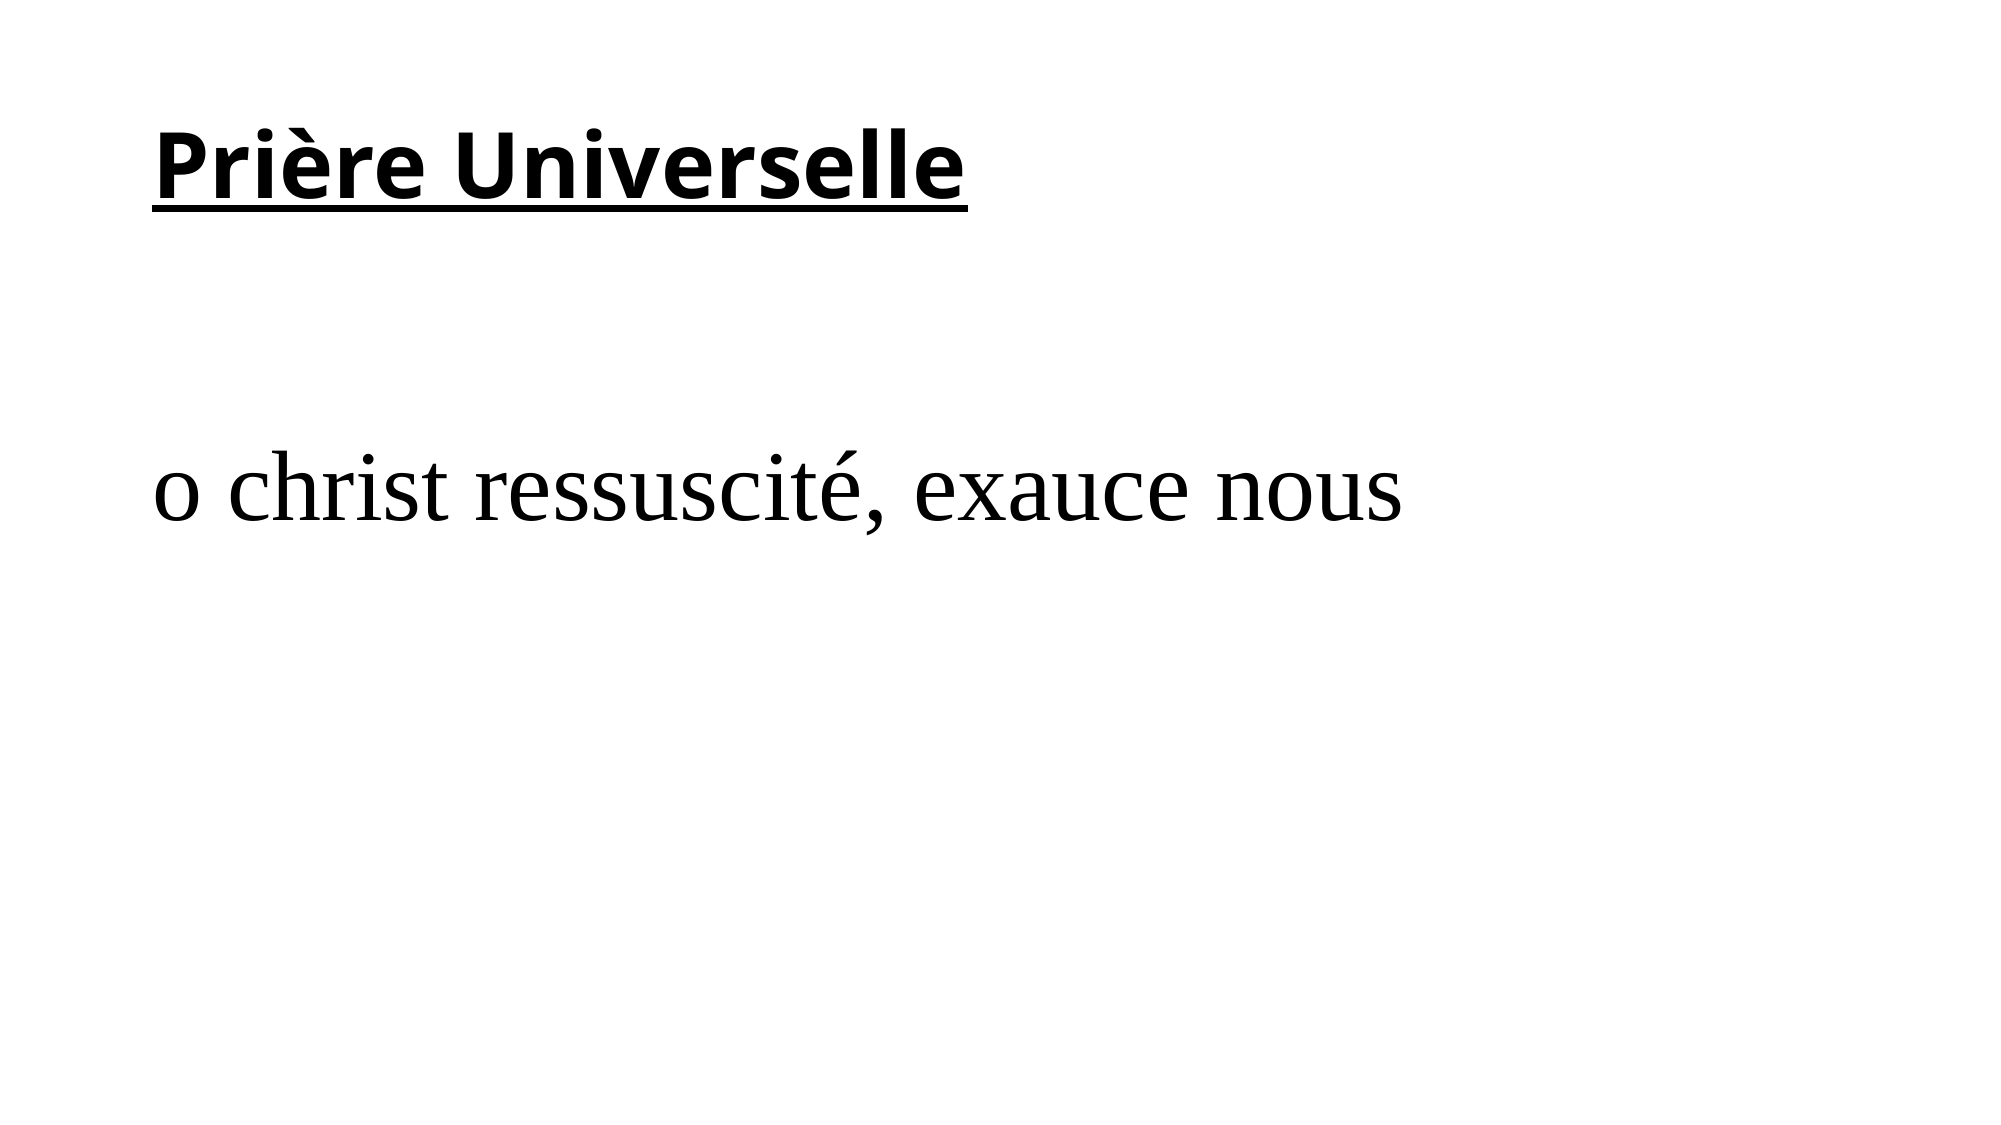

# Prière Universelle
o christ ressuscité, exauce nous